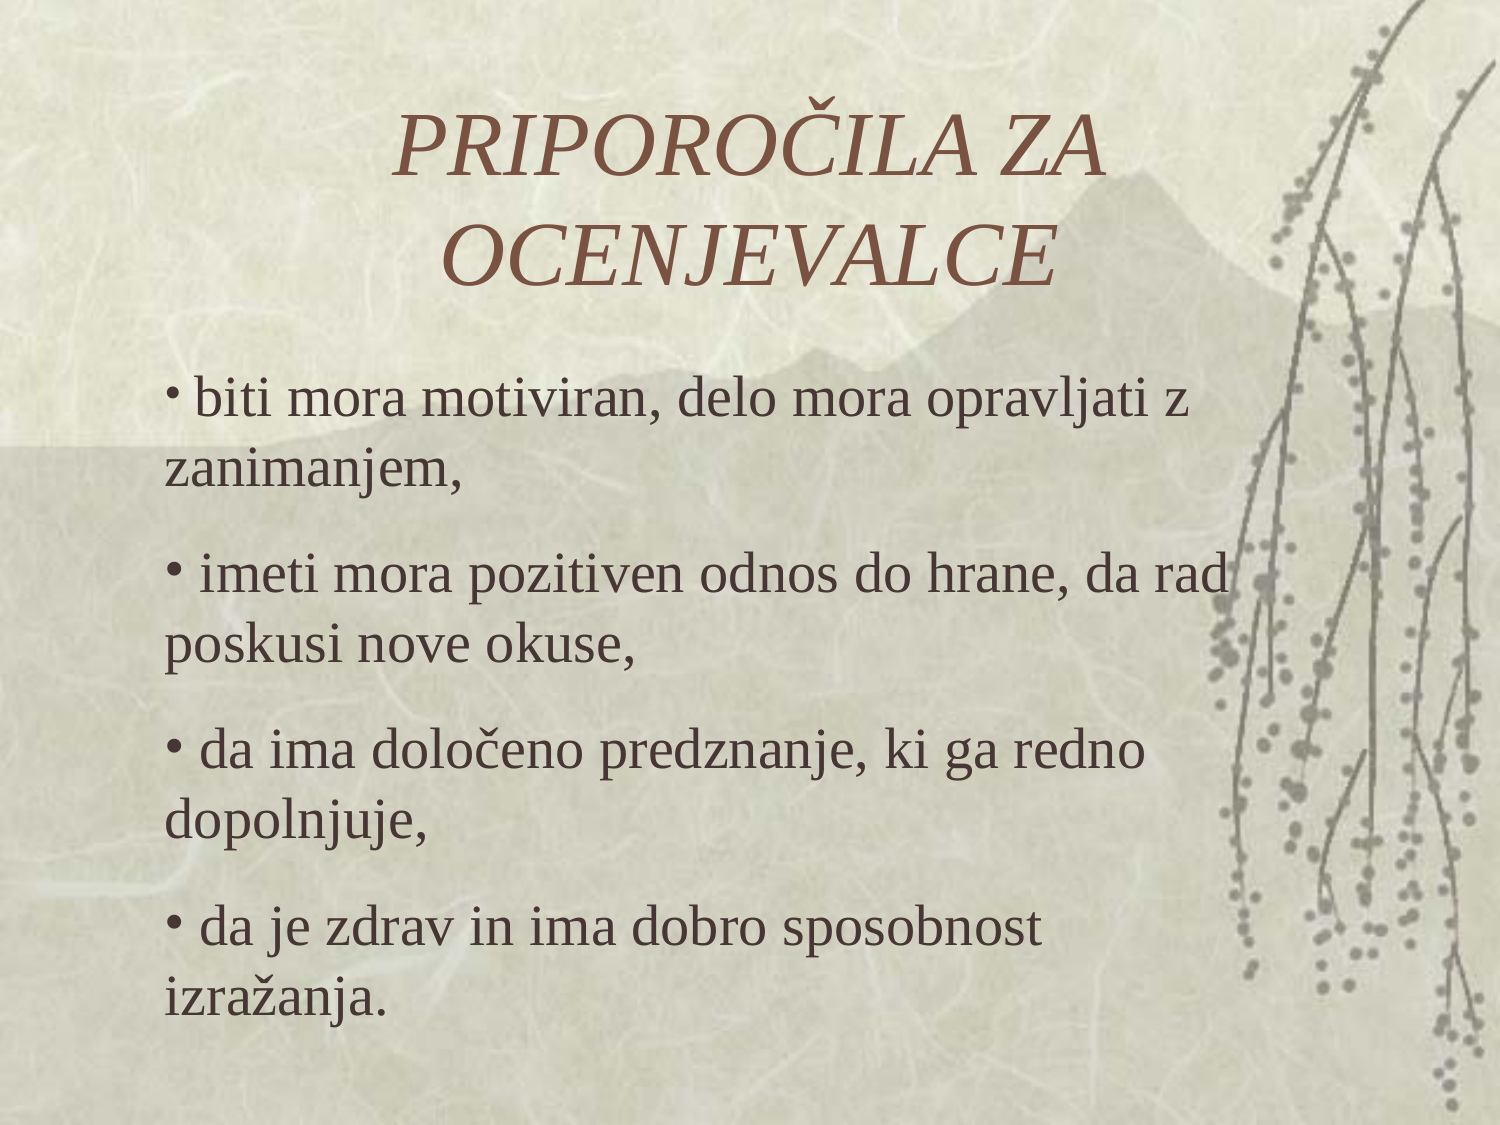

# PRIPOROČILA ZA OCENJEVALCE
 biti mora motiviran, delo mora opravljati z zanimanjem,
 imeti mora pozitiven odnos do hrane, da rad poskusi nove okuse,
 da ima določeno predznanje, ki ga redno dopolnjuje,
 da je zdrav in ima dobro sposobnost izražanja.